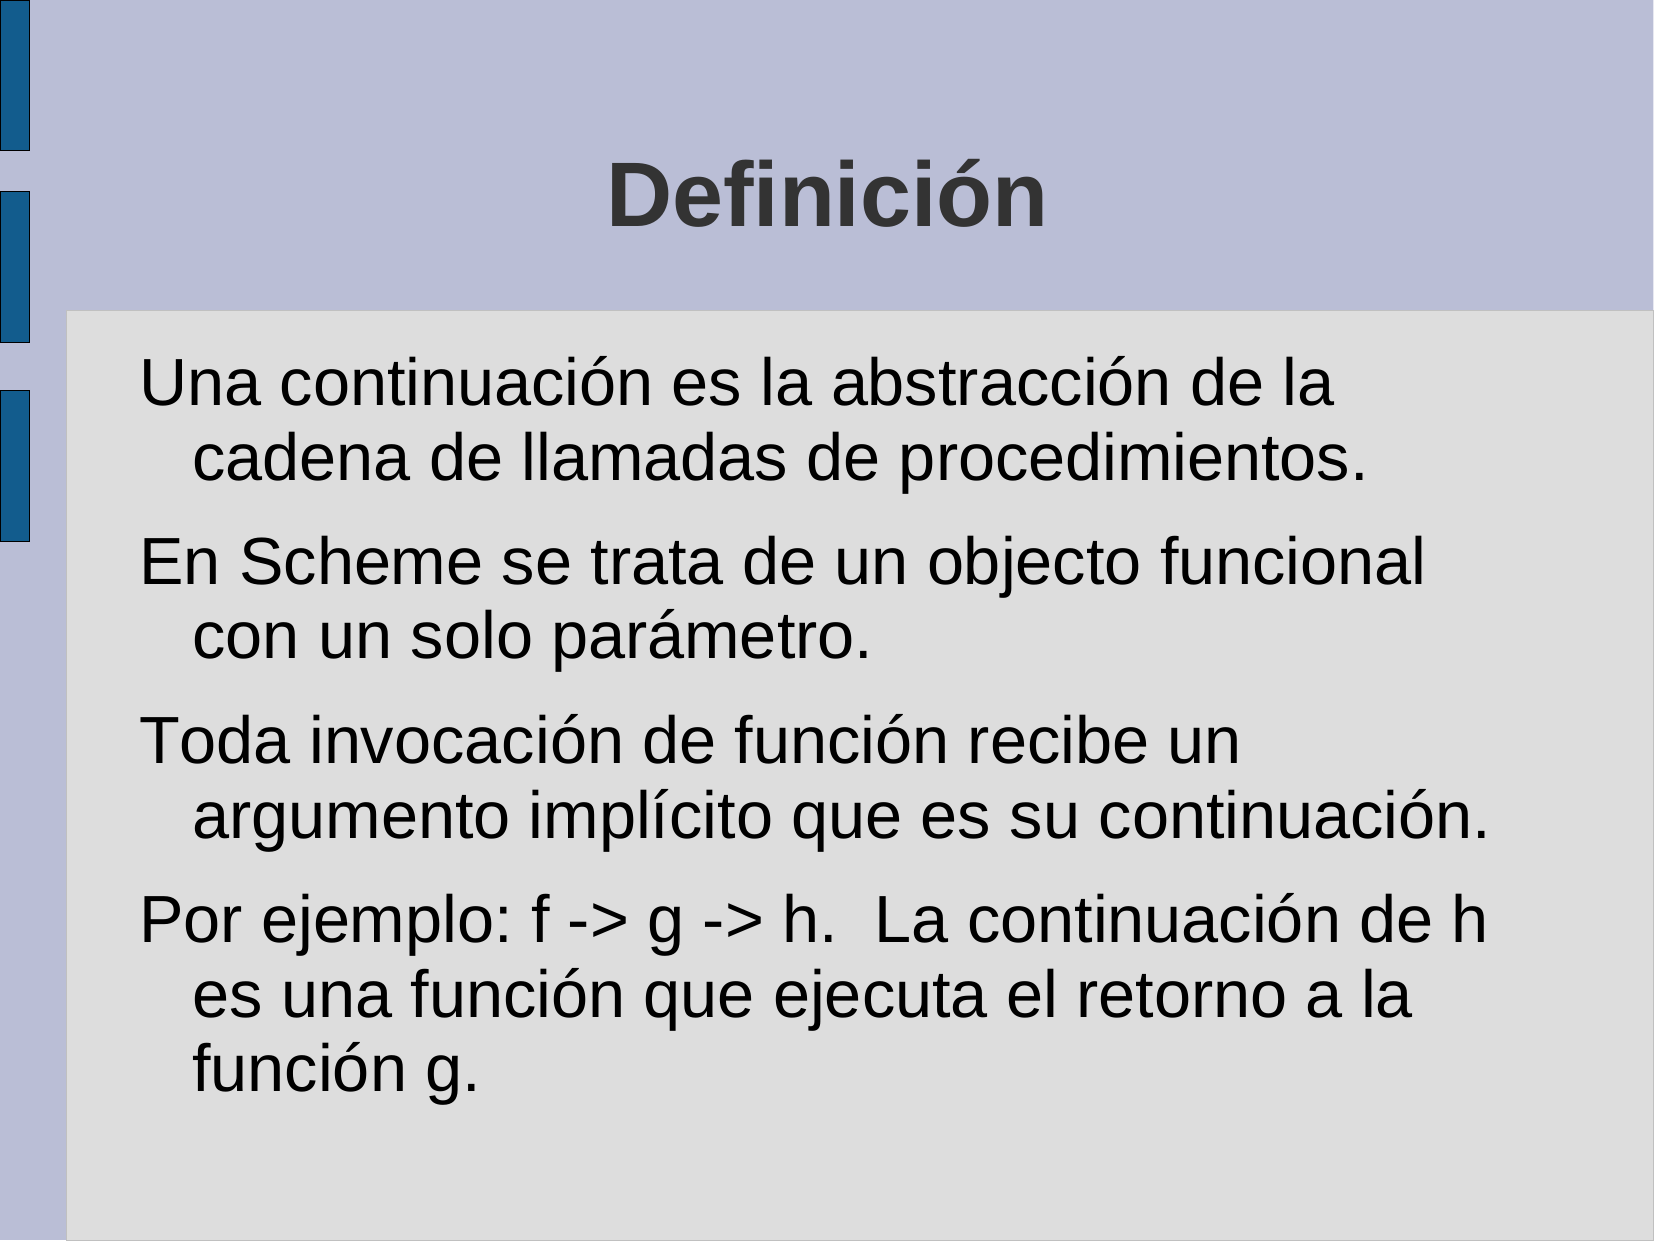

# Definición
Una continuación es la abstracción de la cadena de llamadas de procedimientos.
En Scheme se trata de un objecto funcional con un solo parámetro.
Toda invocación de función recibe un argumento implícito que es su continuación.
Por ejemplo: f -> g -> h. La continuación de h es una función que ejecuta el retorno a la función g.